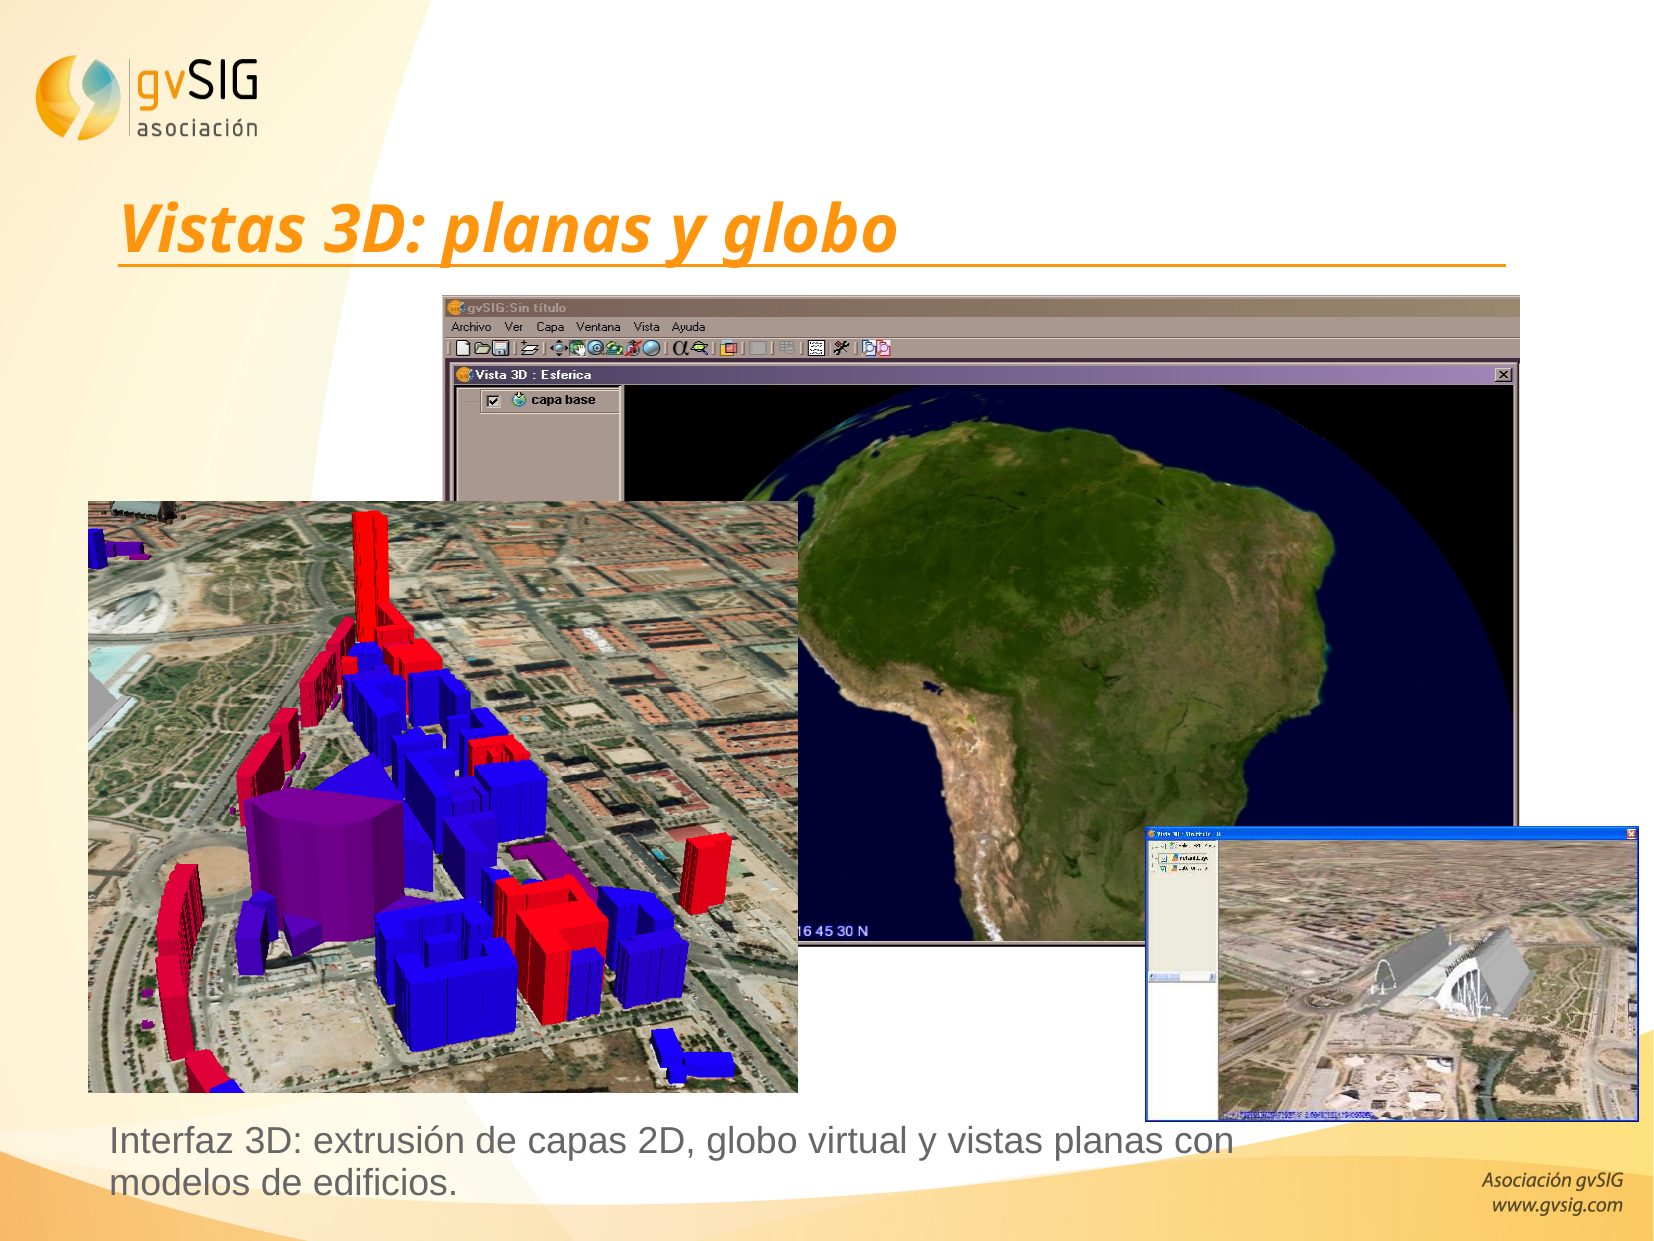

# Vistas 3D: planas y globo
Interfaz 3D: extrusión de capas 2D, globo virtual y vistas planas con modelos de edificios.